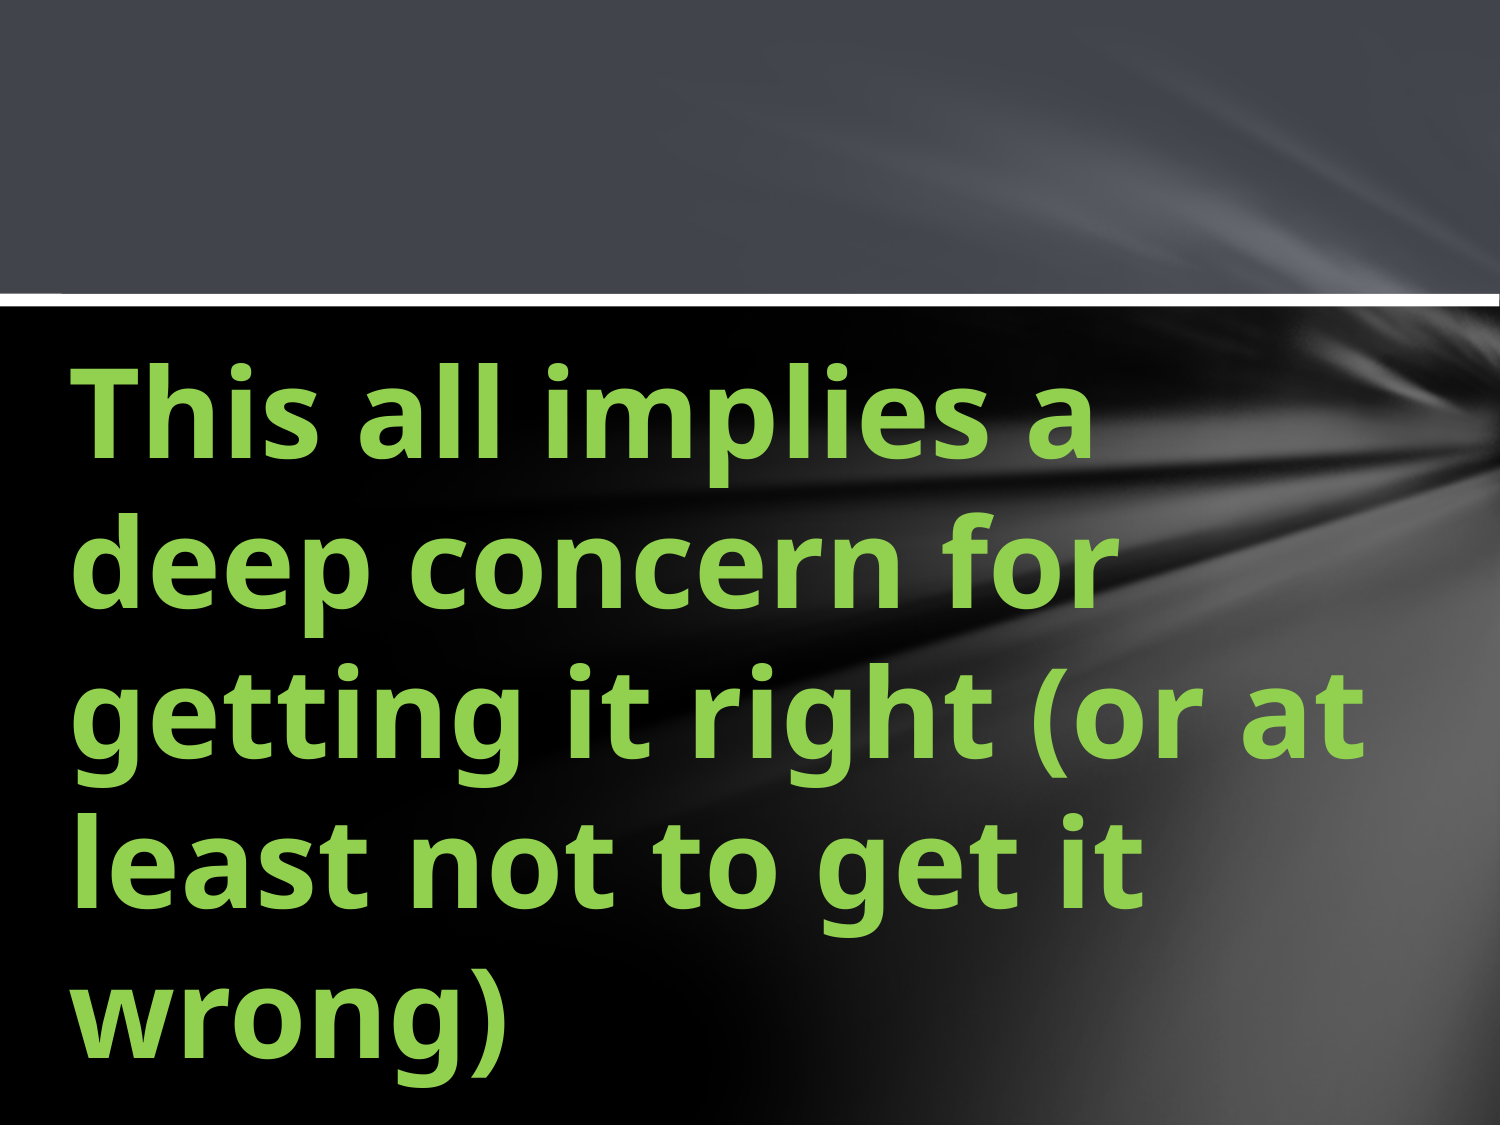

# This all implies a deep concern for getting it right (or at least not to get it wrong)